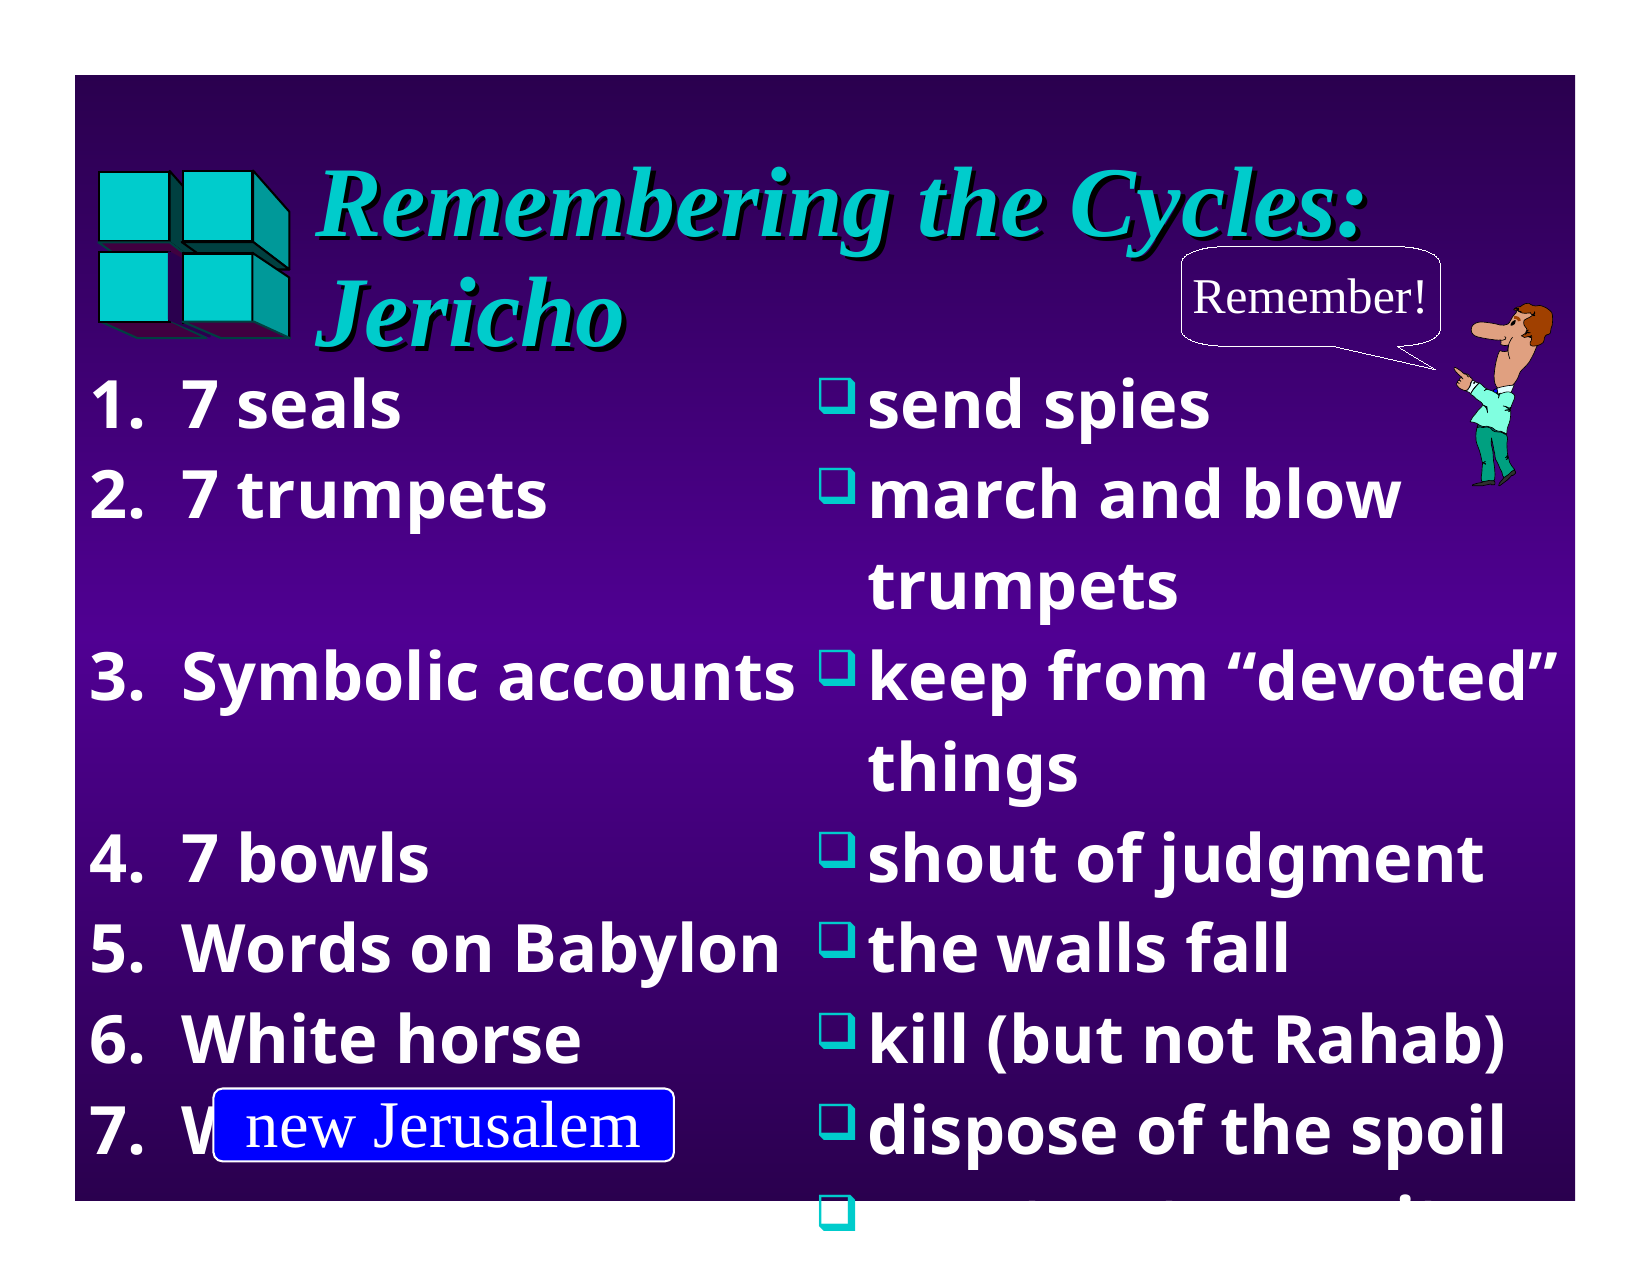

# Remembering the Cycles: Jericho
Remember!
1. 7 seals
2. 7 trumpets
3. Symbolic accounts
4. 7 bowls
5. Words on Babylon
6. White horse
7. White throne
send spies
march and blow trumpets
keep from “devoted” things
shout of judgment
the walls fall
kill (but not Rahab)
dispose of the spoil
construct new city
new Jerusalem